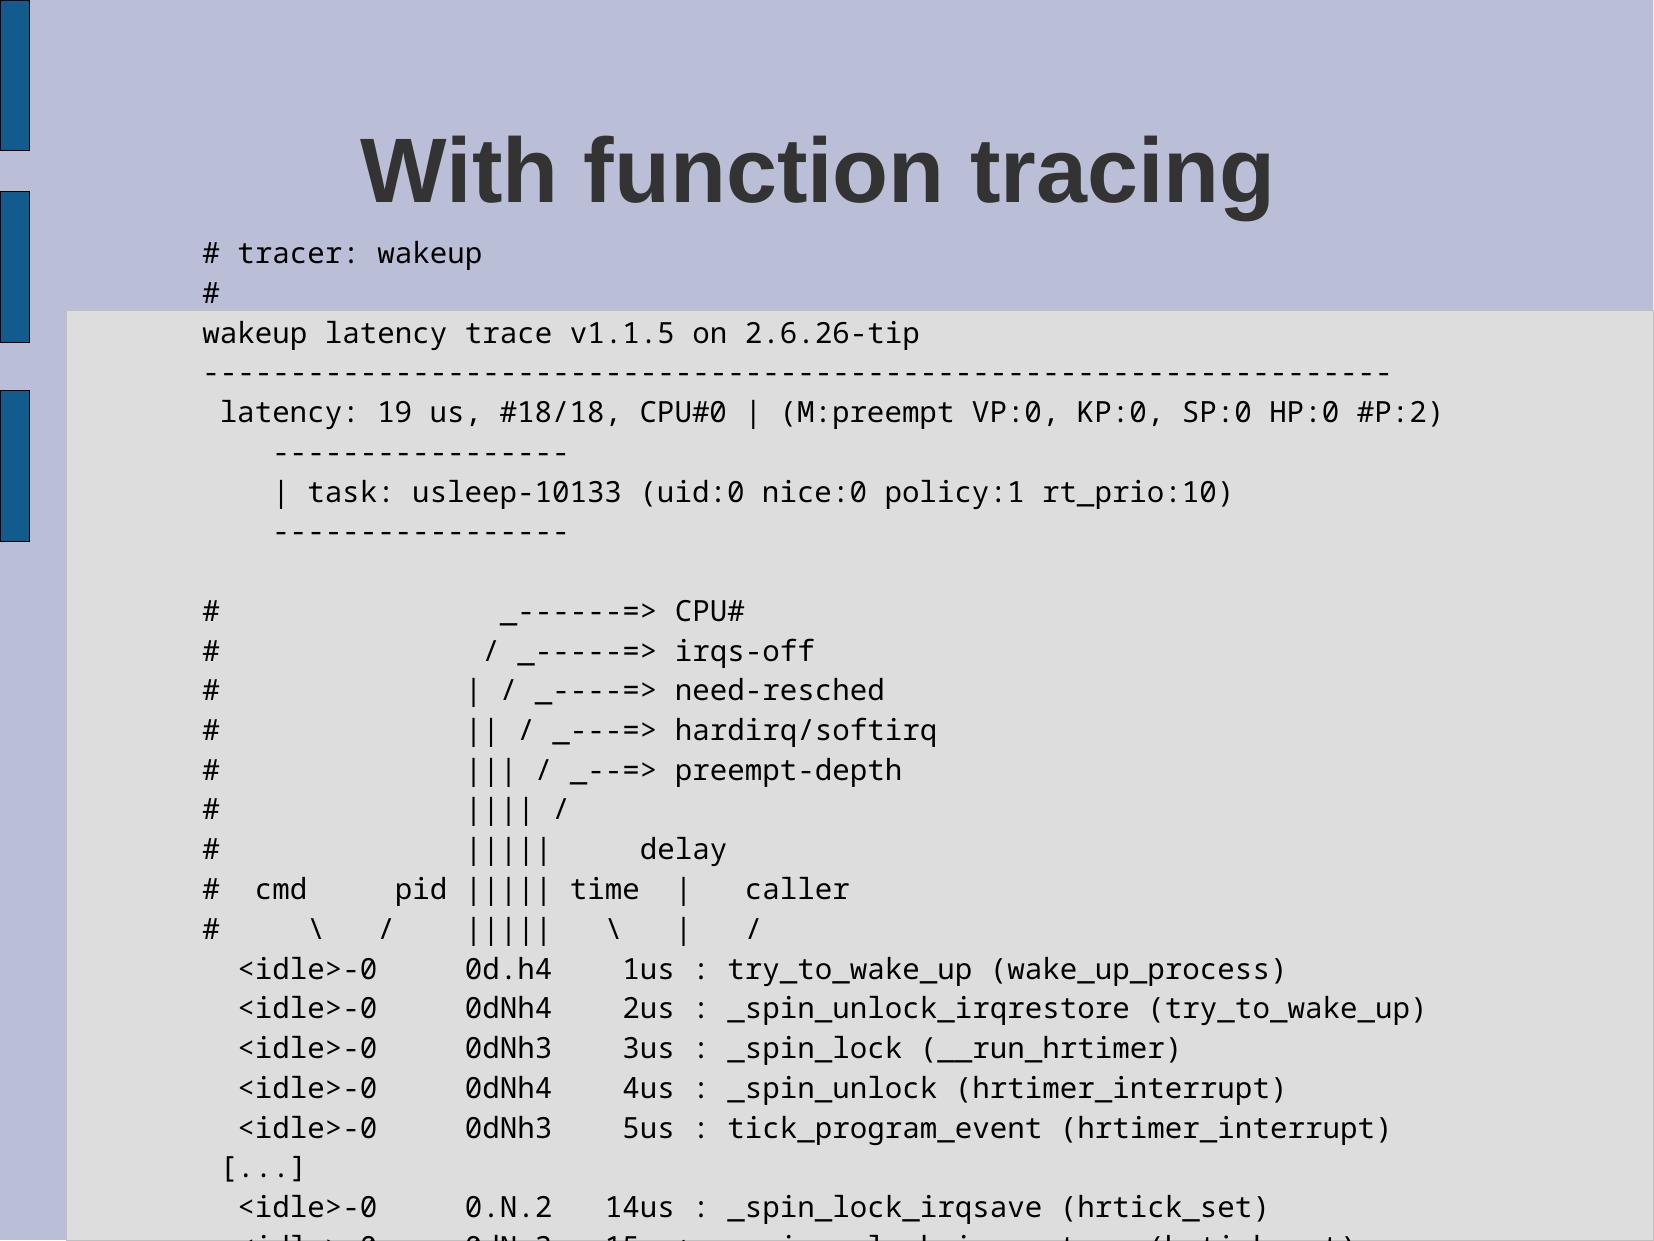

# With function tracing
# tracer: wakeup
#
wakeup latency trace v1.1.5 on 2.6.26-tip
--------------------------------------------------------------------
 latency: 19 us, #18/18, CPU#0 | (M:preempt VP:0, KP:0, SP:0 HP:0 #P:2)
 -----------------
 | task: usleep-10133 (uid:0 nice:0 policy:1 rt_prio:10)
 -----------------
# _------=> CPU#
# / _-----=> irqs-off
# | / _----=> need-resched
# || / _---=> hardirq/softirq
# ||| / _--=> preempt-depth
# |||| /
# ||||| delay
# cmd pid ||||| time | caller
# \ / ||||| \ | /
 <idle>-0 0d.h4 1us : try_to_wake_up (wake_up_process)
 <idle>-0 0dNh4 2us : _spin_unlock_irqrestore (try_to_wake_up)
 <idle>-0 0dNh3 3us : _spin_lock (__run_hrtimer)
 <idle>-0 0dNh4 4us : _spin_unlock (hrtimer_interrupt)
 <idle>-0 0dNh3 5us : tick_program_event (hrtimer_interrupt)
 [...]
 <idle>-0 0.N.2 14us : _spin_lock_irqsave (hrtick_set)
 <idle>-0 0dN.3 15us+: _spin_unlock_irqrestore (hrtick_set)
 <idle>-0 0dN.2 16us : _spin_lock (schedule)
 <idle>-0 0d..3 18us : marker_probe_cb (schedule)
 <idle>-0 0d..3 19us : schedule (cpu_idle)